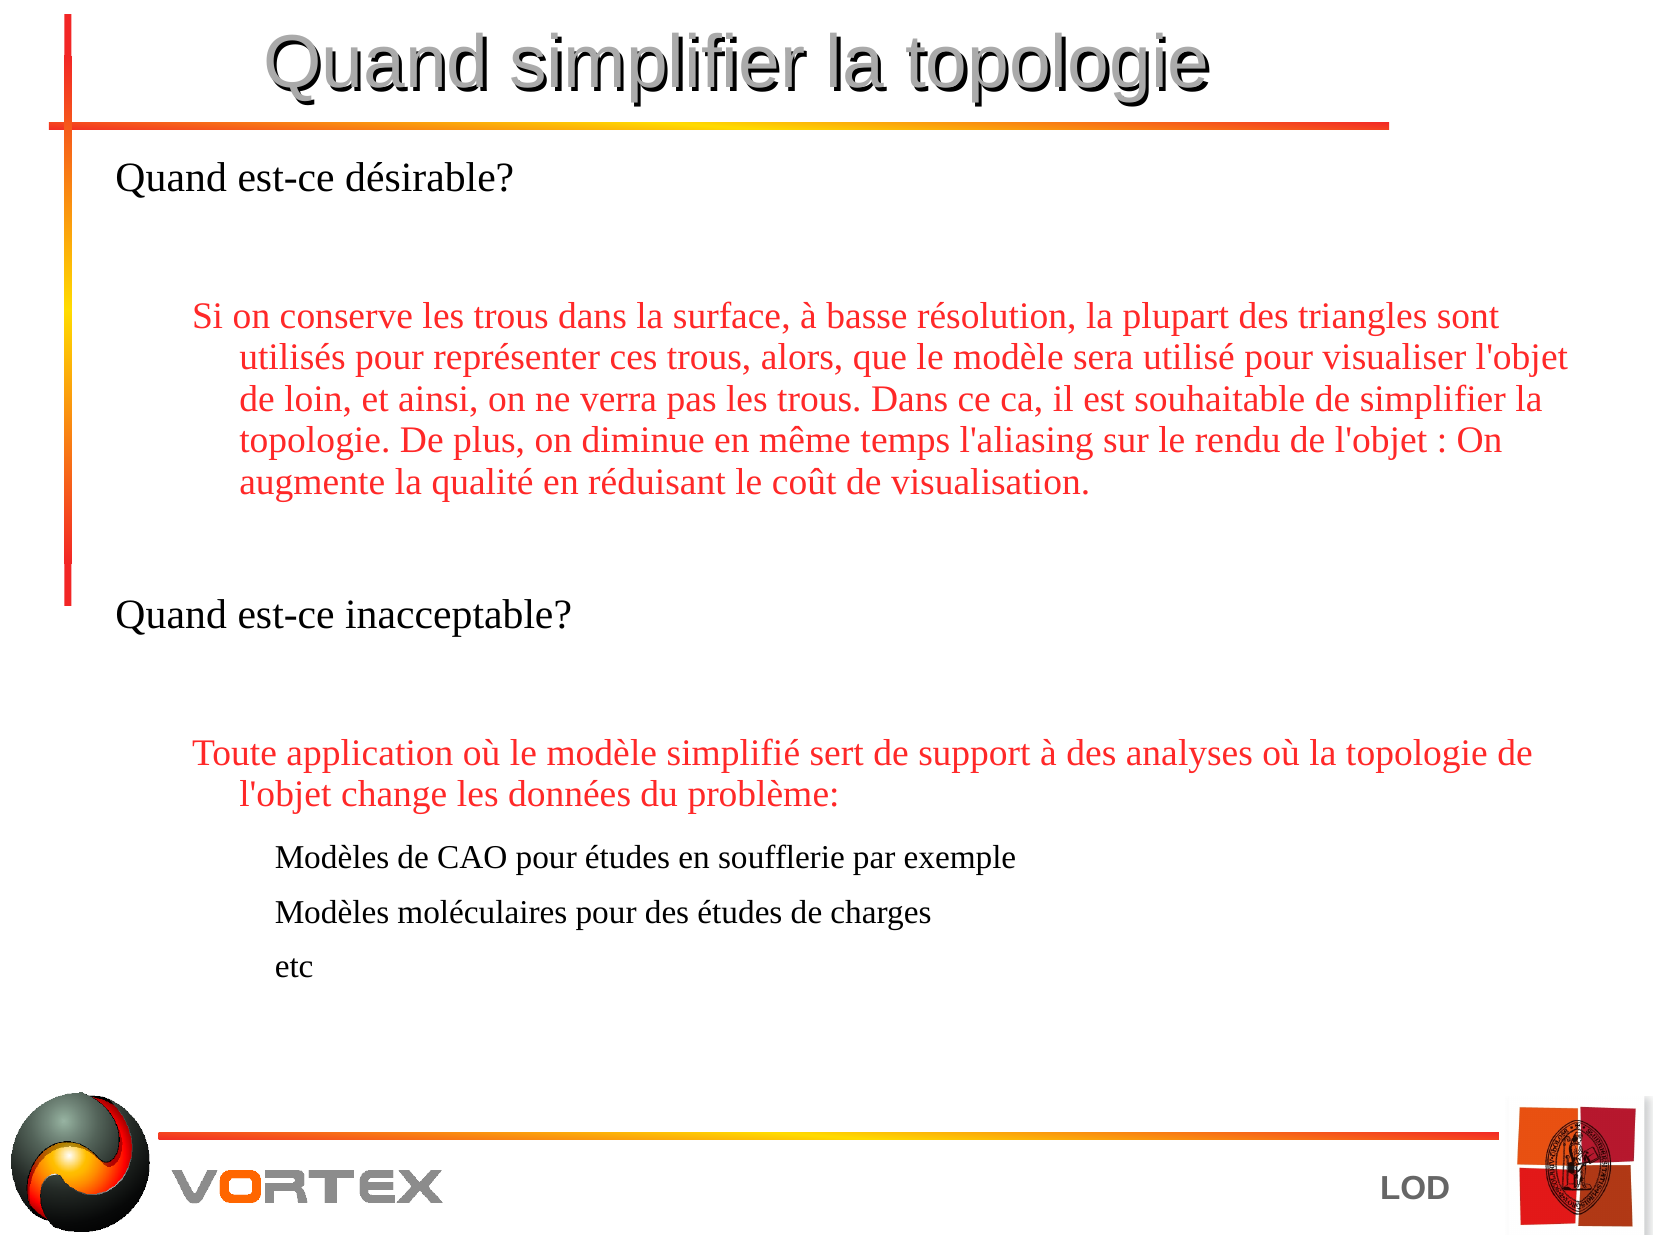

# Quand simplifier la topologie
Quand est-ce désirable?
Si on conserve les trous dans la surface, à basse résolution, la plupart des triangles sont utilisés pour représenter ces trous, alors, que le modèle sera utilisé pour visualiser l'objet de loin, et ainsi, on ne verra pas les trous. Dans ce ca, il est souhaitable de simplifier la topologie. De plus, on diminue en même temps l'aliasing sur le rendu de l'objet : On augmente la qualité en réduisant le coût de visualisation.
Quand est-ce inacceptable?
Toute application où le modèle simplifié sert de support à des analyses où la topologie de l'objet change les données du problème:
Modèles de CAO pour études en soufflerie par exemple
Modèles moléculaires pour des études de charges
etc